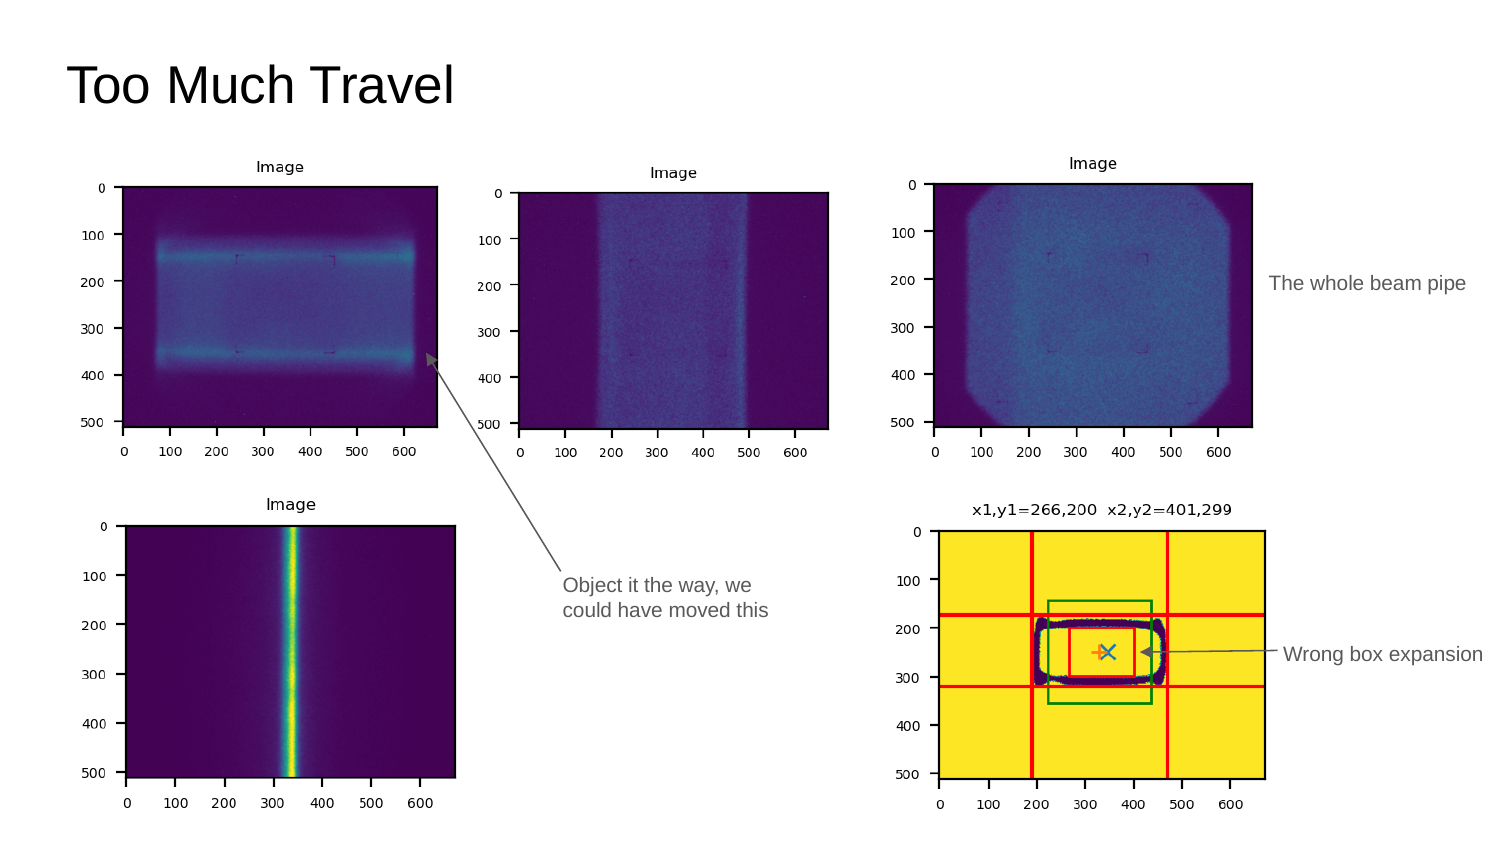

# Too Much Travel
The whole beam pipe
Object it the way, we could have moved this
Wrong box expansion